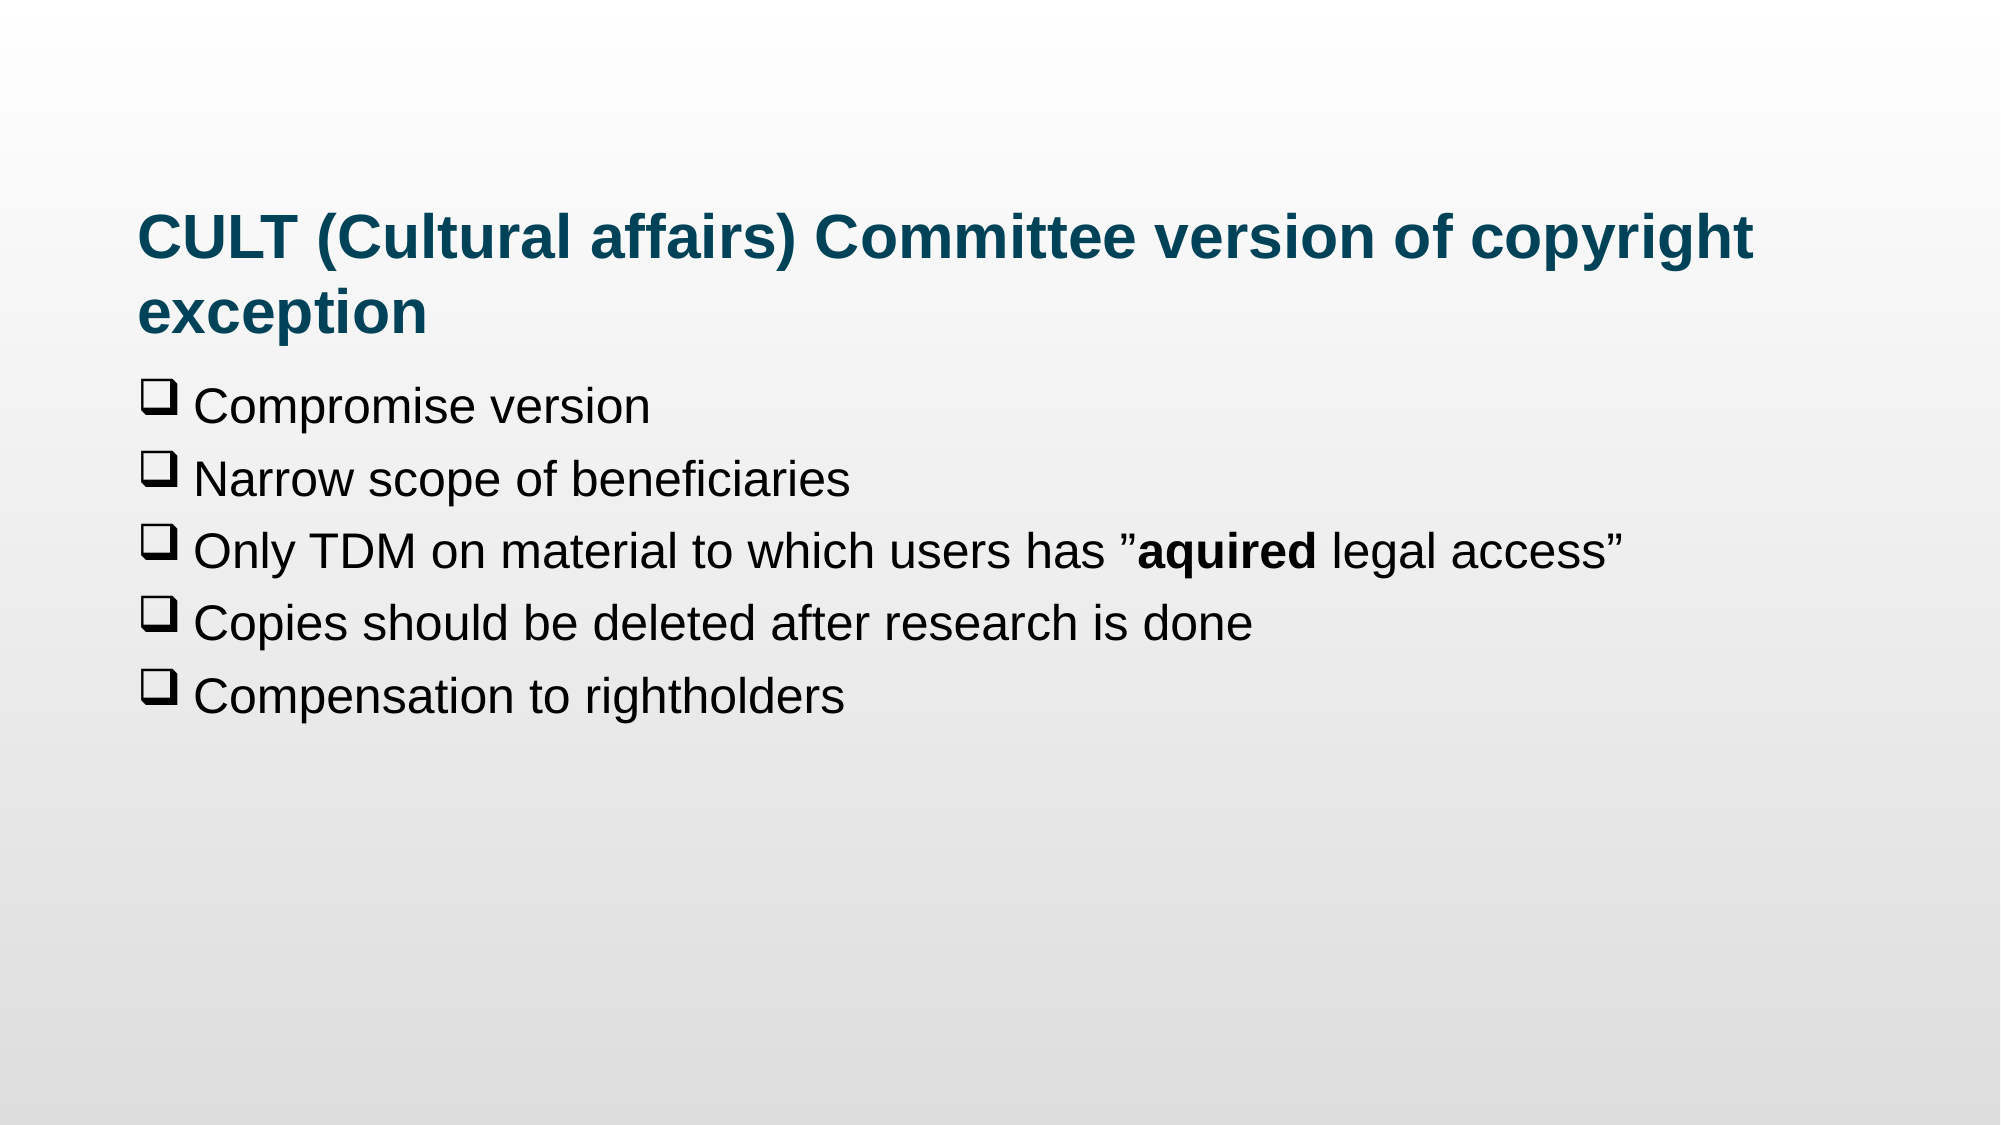

CULT (Cultural affairs) Committee version of copyright exception
Compromise version
Narrow scope of beneficiaries
Only TDM on material to which users has ”aquired legal access”
Copies should be deleted after research is done
Compensation to rightholders